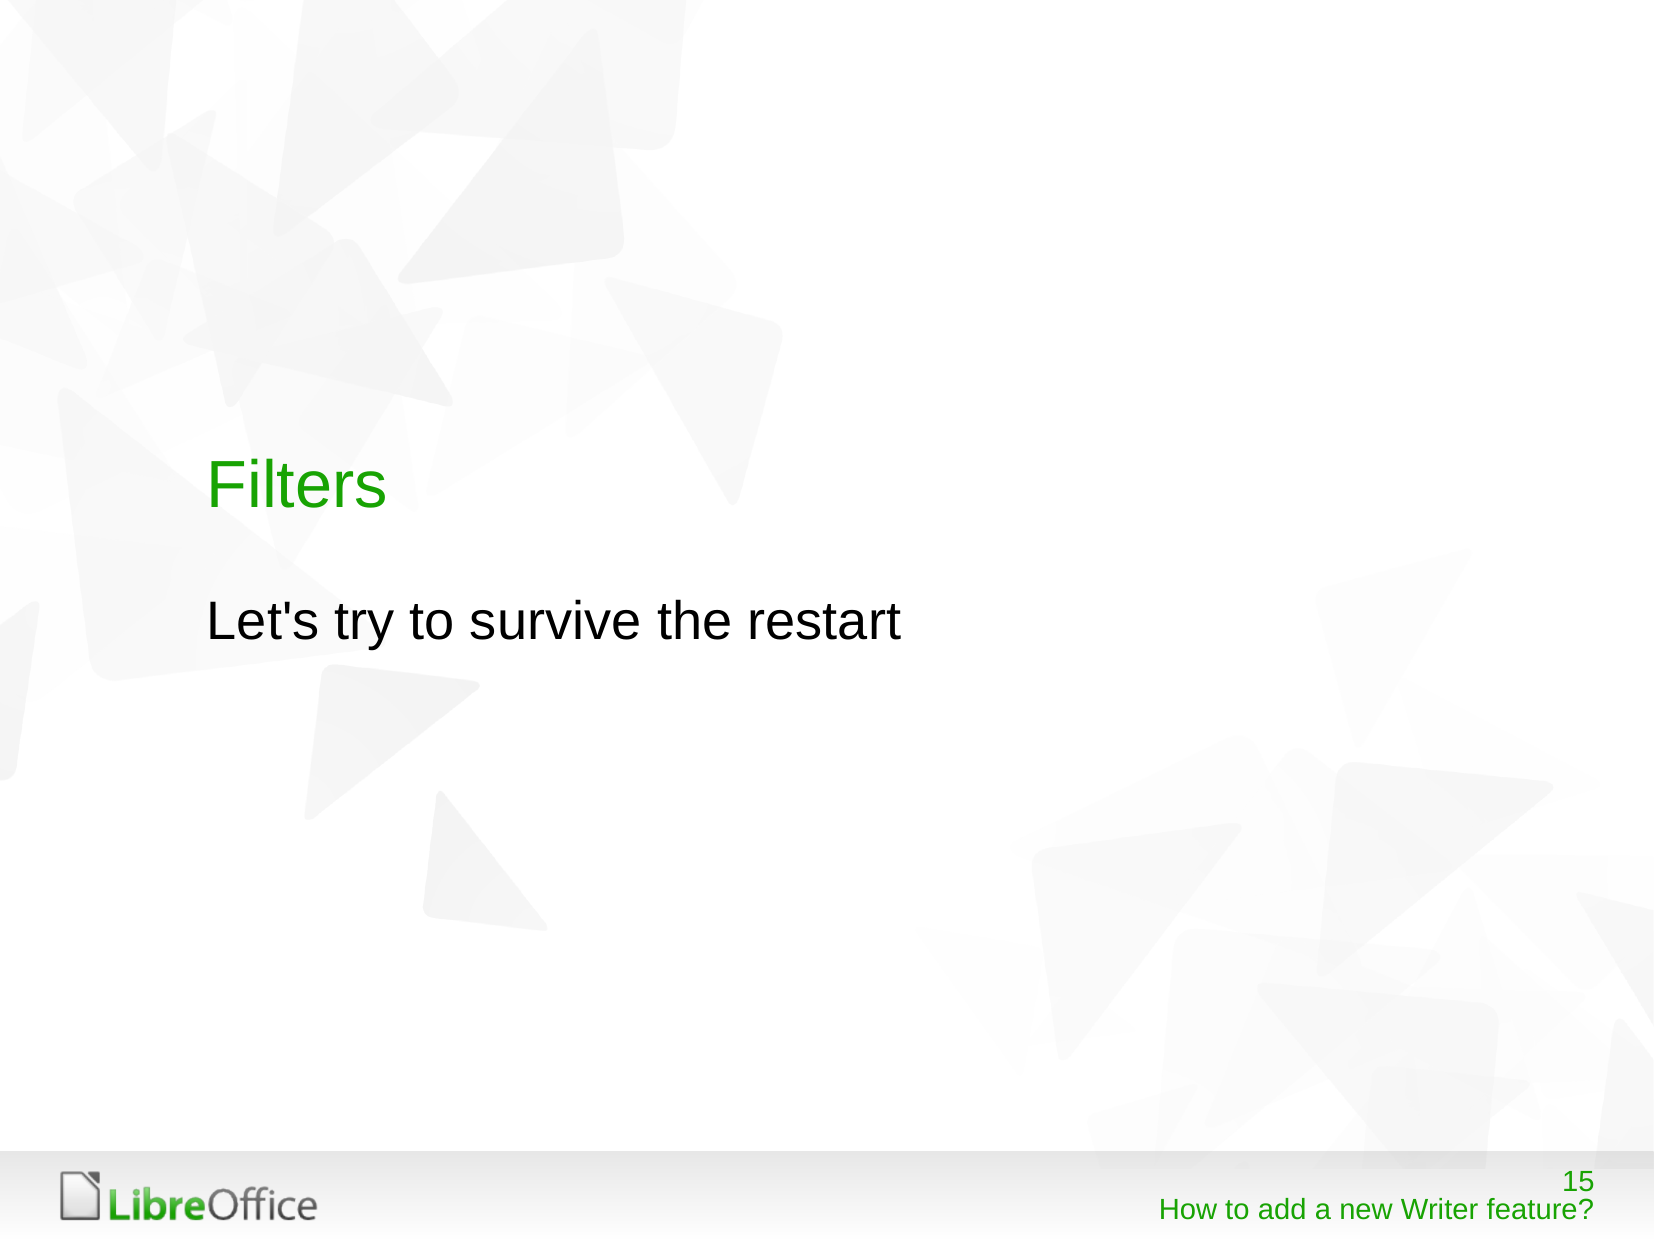

# Filters
Let's try to survive the restart
15
How to add a new Writer feature?